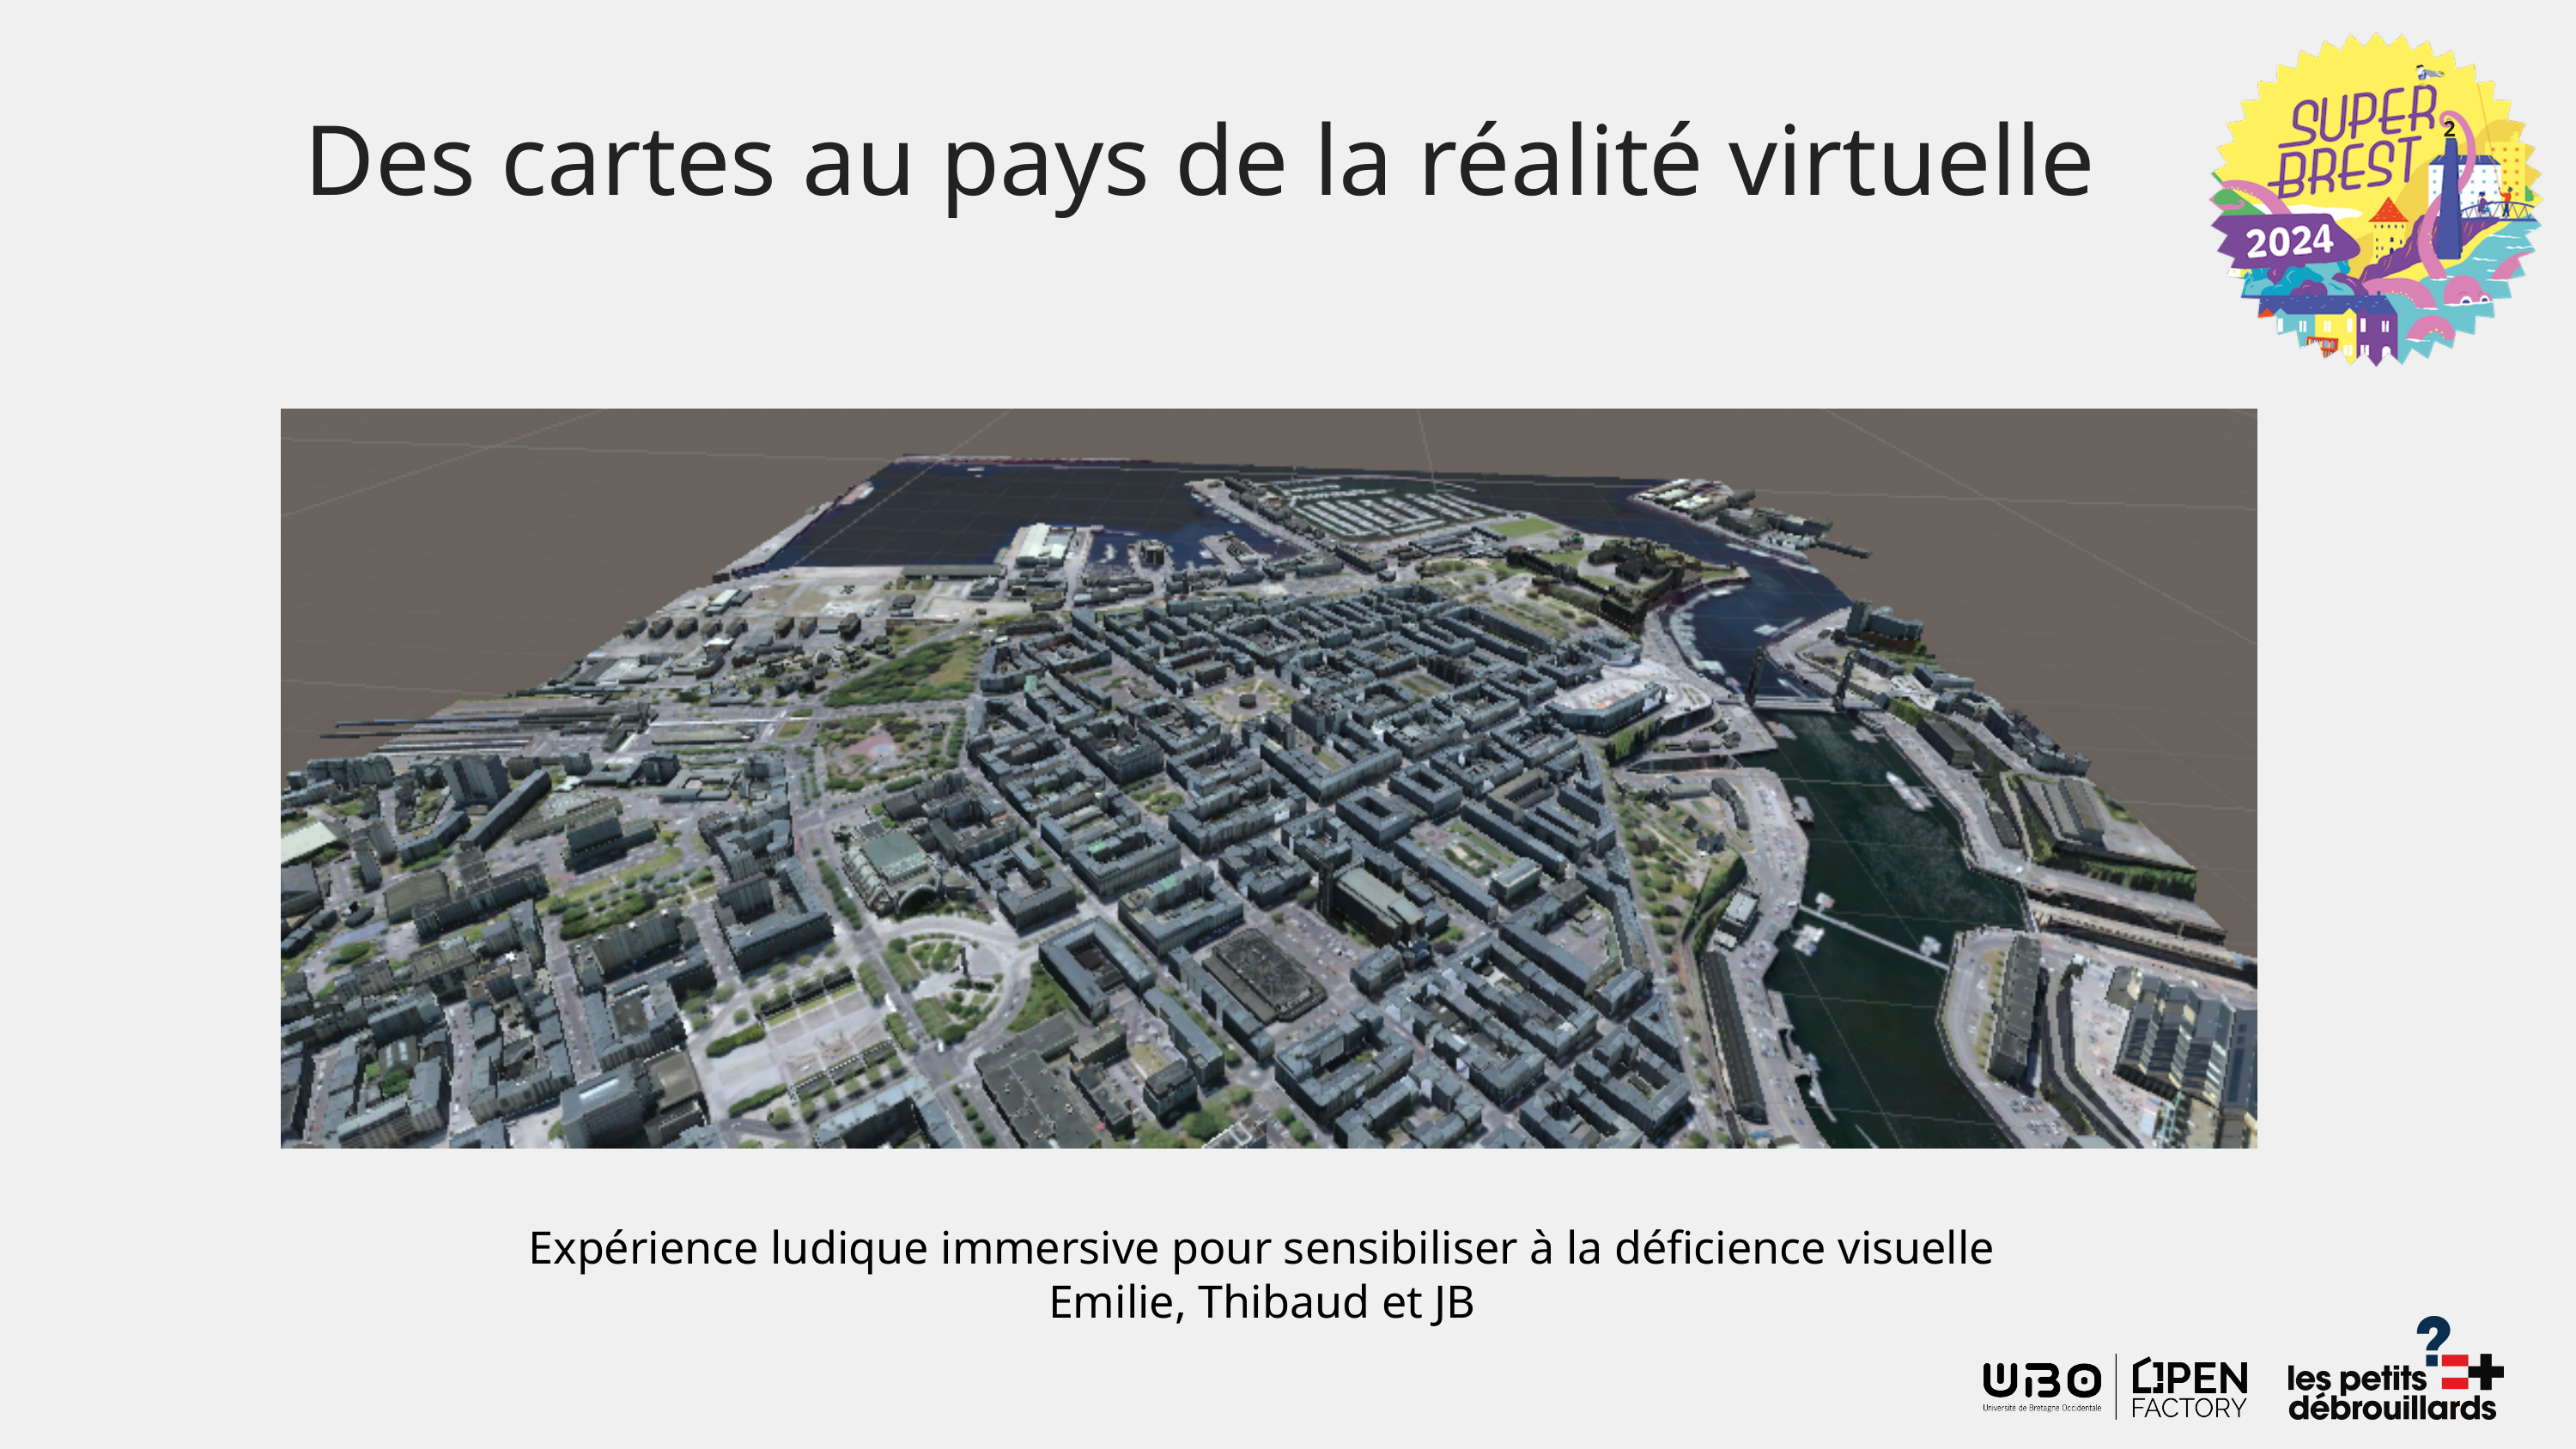

# Des cartes au pays de la réalité virtuelle
Expérience ludique immersive pour sensibiliser à la déficience visuelle
Emilie, Thibaud et JB